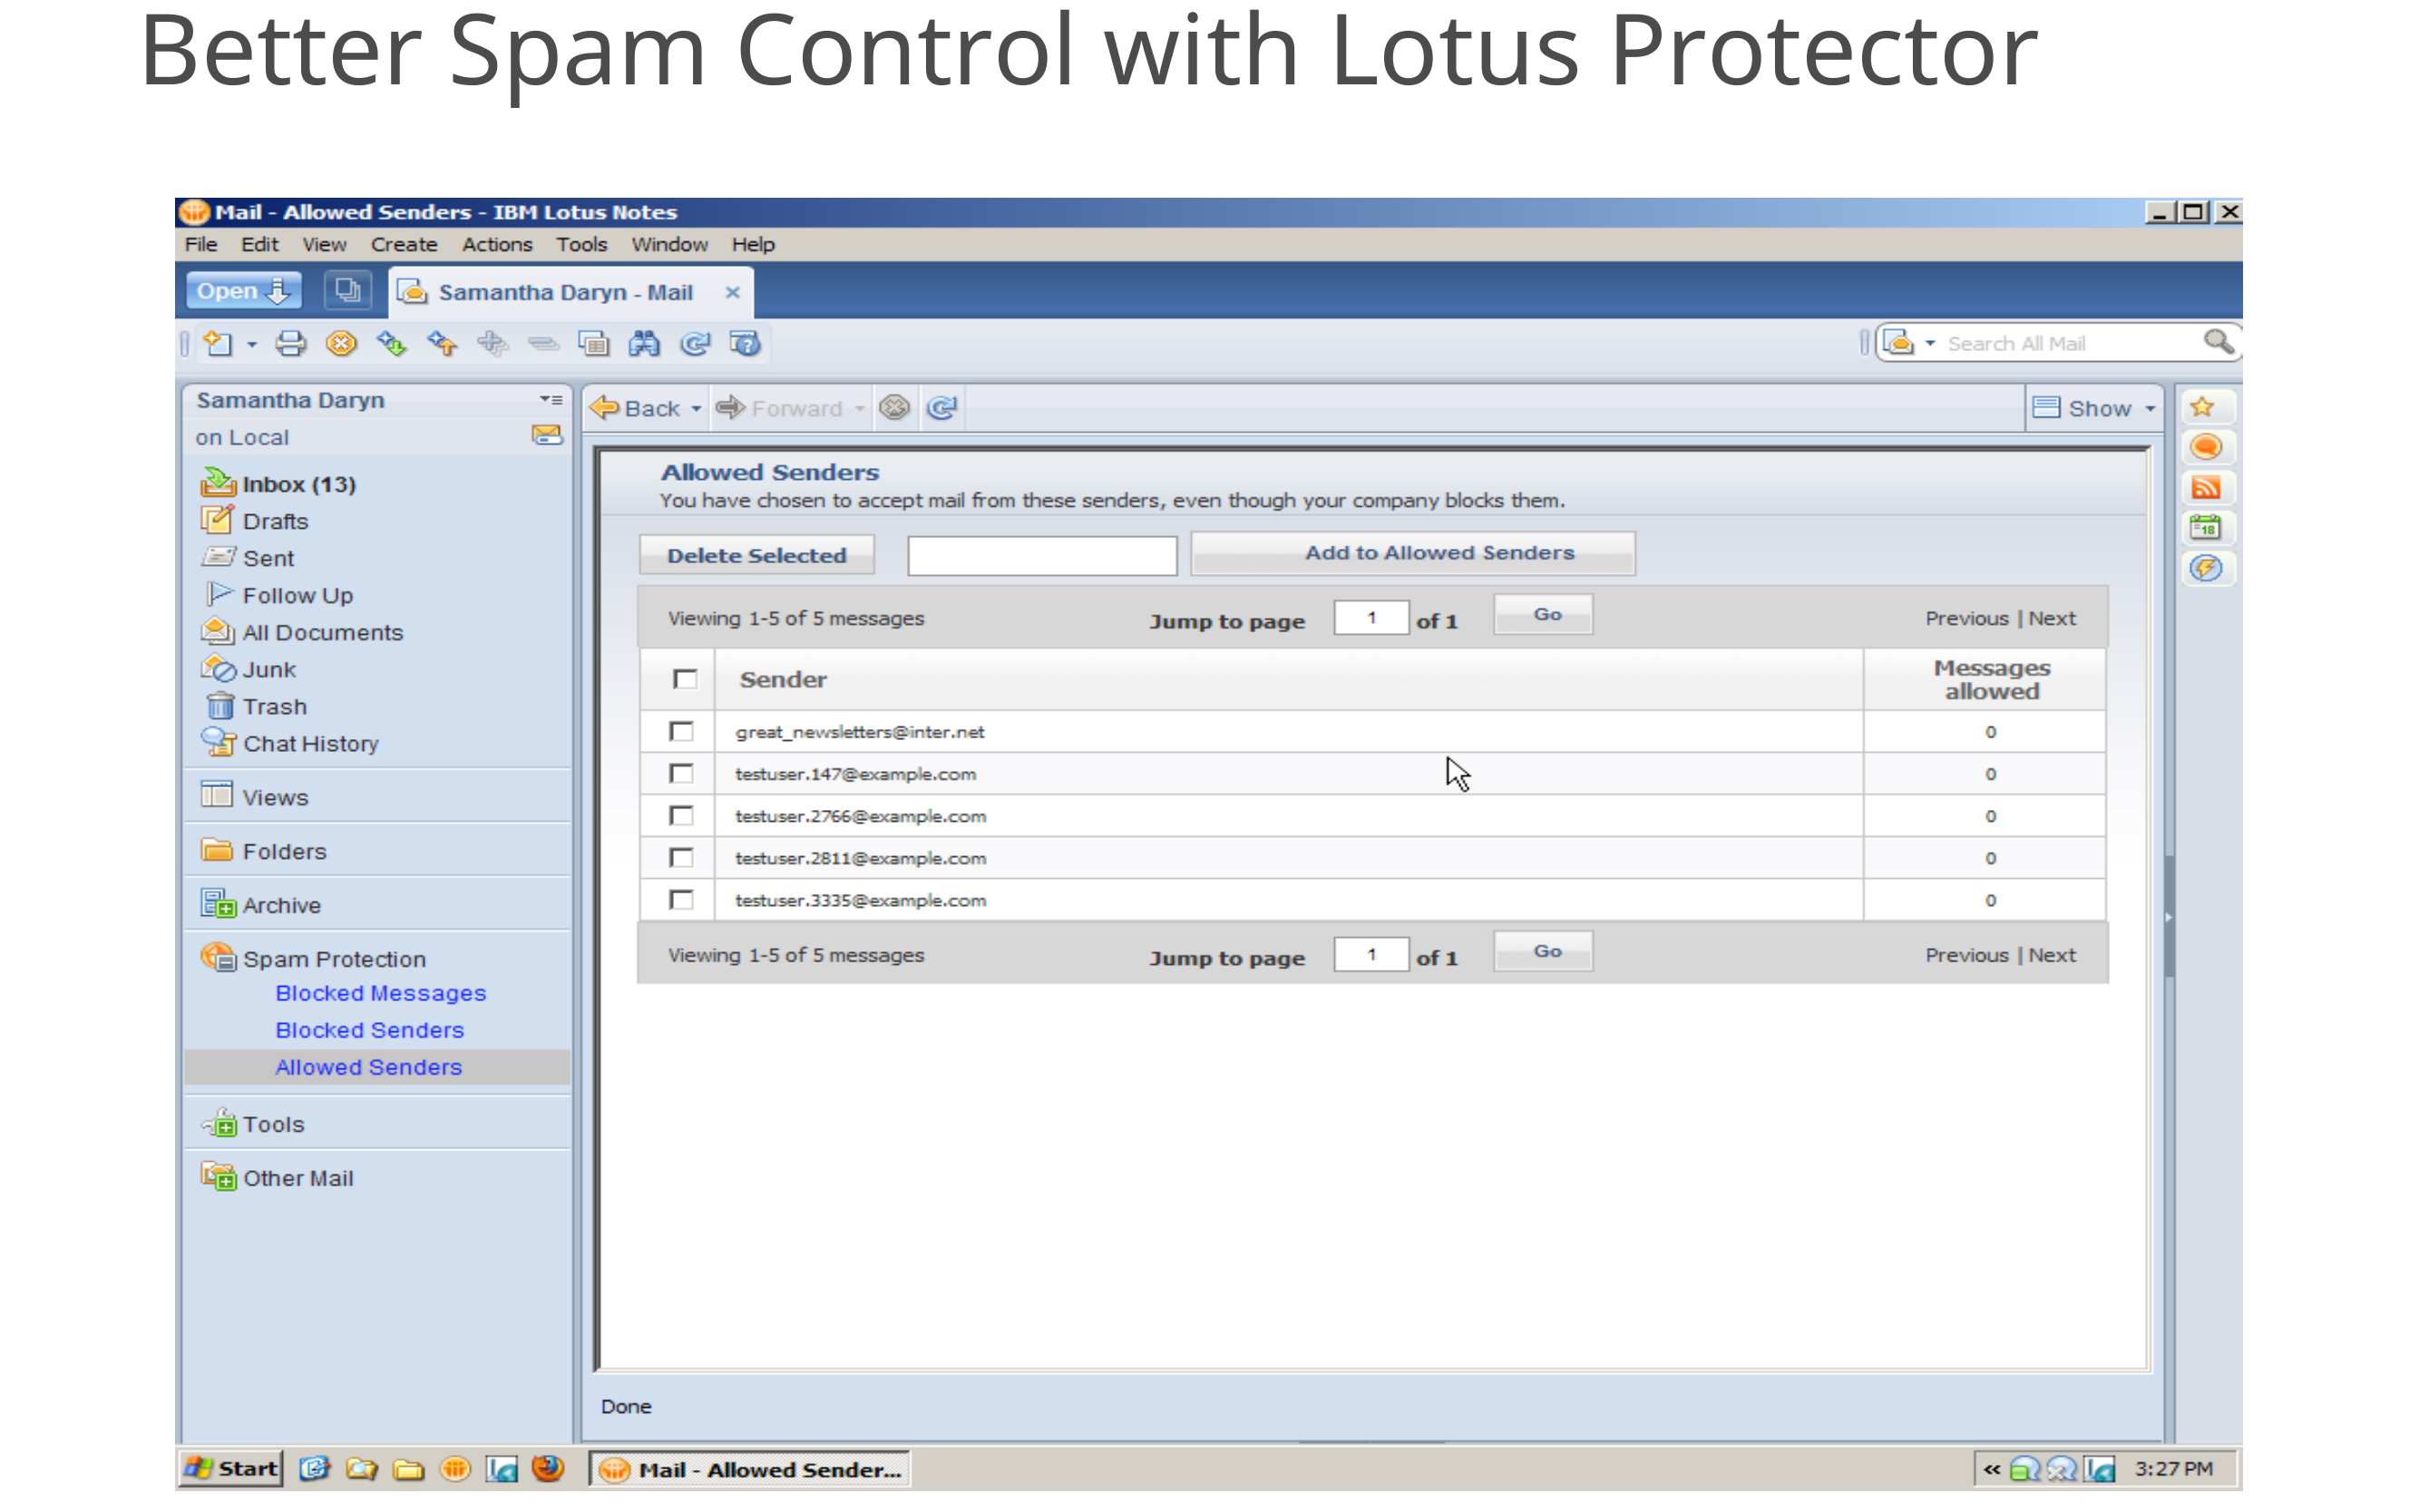

# Better Spam Control with Lotus Protector